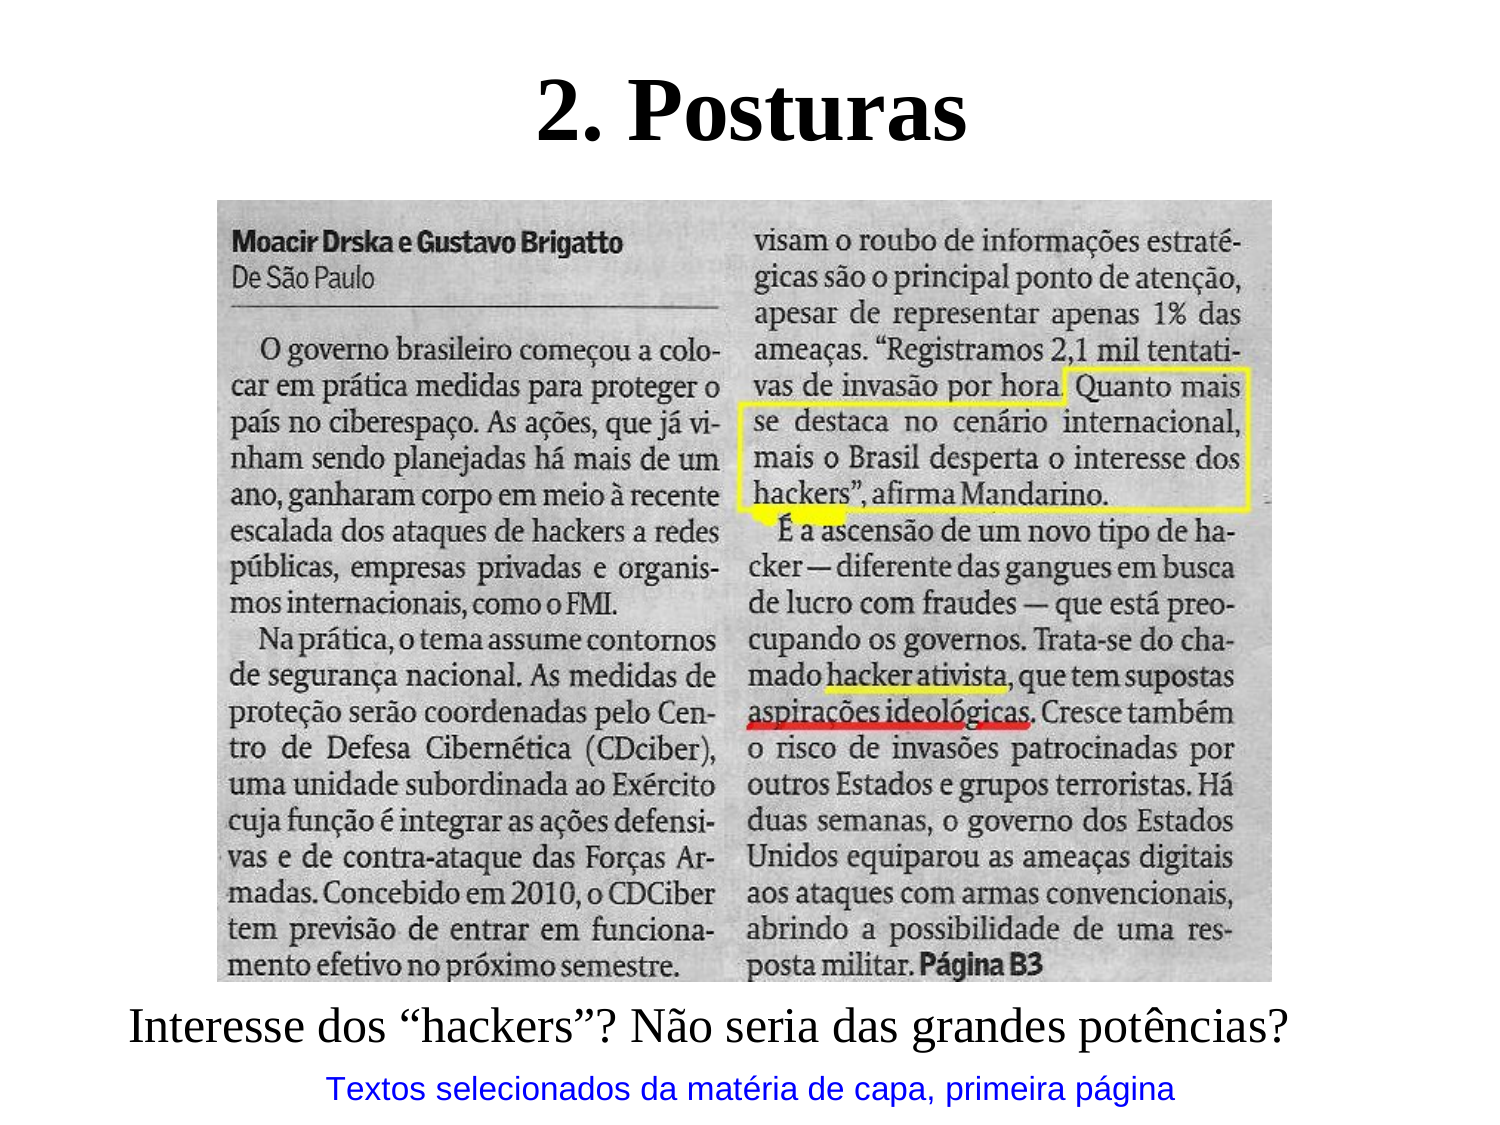

# 2. Posturas
Interesse dos “hackers”? Não seria das grandes potências?
Textos selecionados da matéria de capa, primeira página